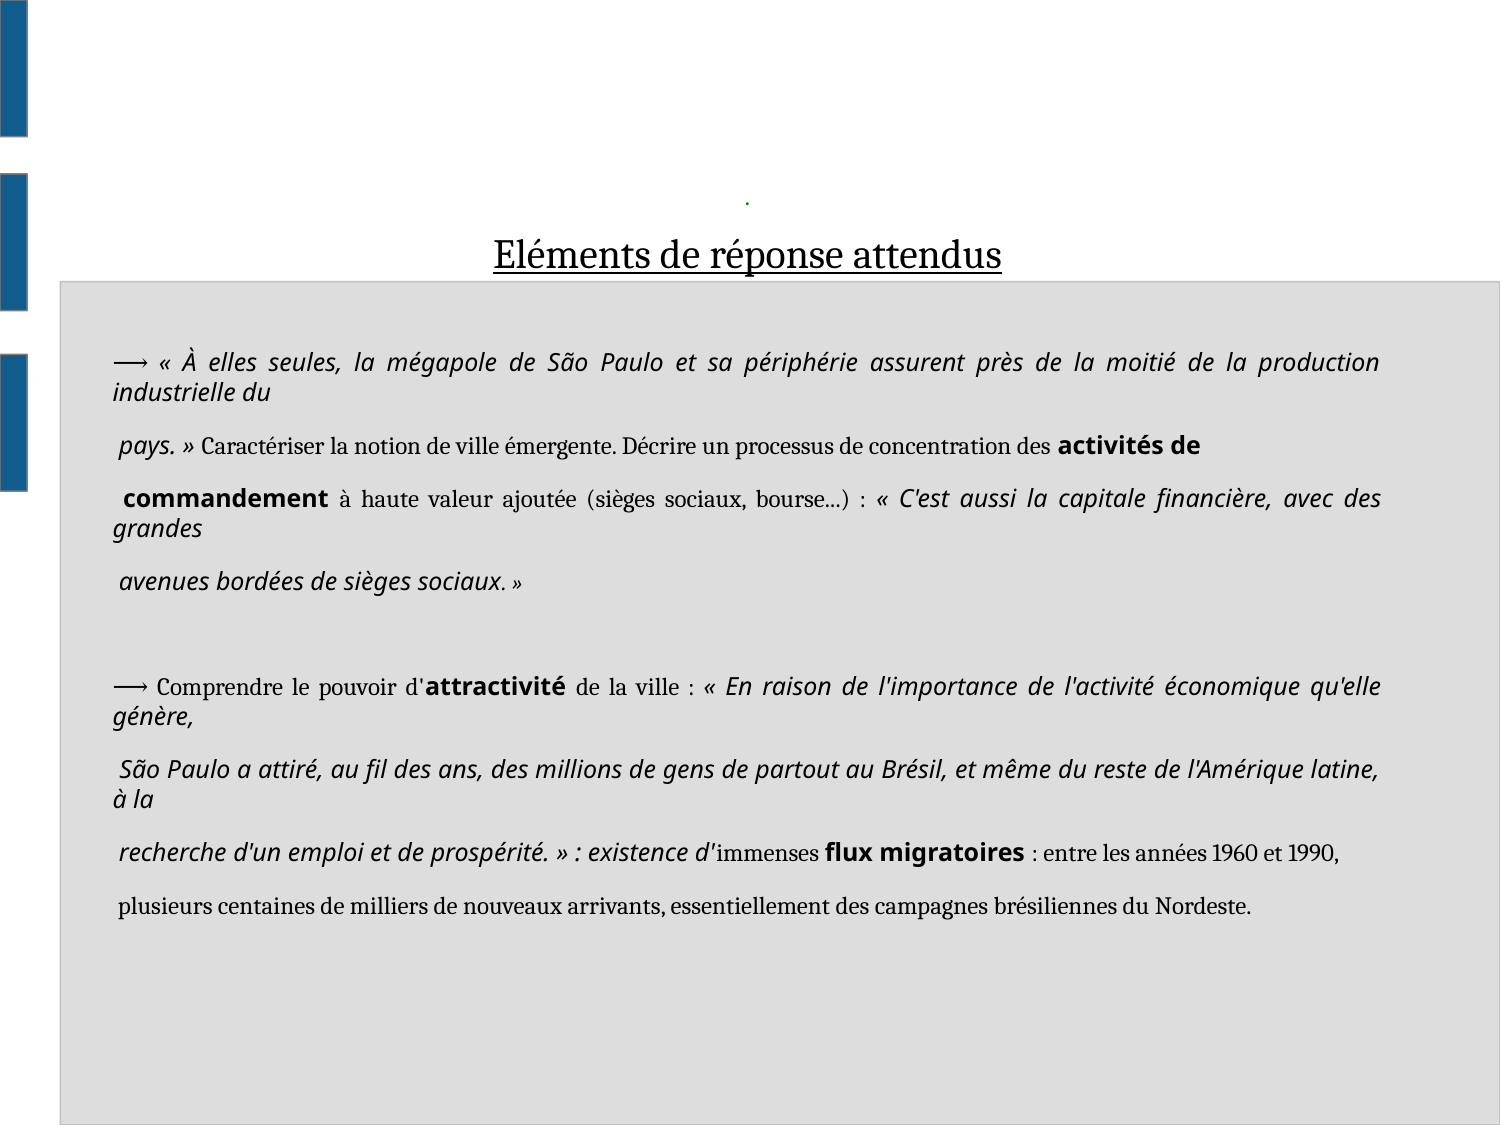

.
Eléments de réponse attendus
⟶ « À elles seules, la mégapole de São Paulo et sa périphérie assurent près de la moitié de la production industrielle du
 pays. » Caractériser la notion de ville émergente. Décrire un processus de concentration des activités de
 commandement à haute valeur ajoutée (sièges sociaux, bourse...) : « C'est aussi la capitale financière, avec des grandes
 avenues bordées de sièges sociaux. »
⟶ Comprendre le pouvoir d'attractivité de la ville : « En raison de l'importance de l'activité économique qu'elle génère,
 São Paulo a attiré, au fil des ans, des millions de gens de partout au Brésil, et même du reste de l'Amérique latine, à la
 recherche d'un emploi et de prospérité. » : existence d'immenses flux migratoires : entre les années 1960 et 1990,
 plusieurs centaines de milliers de nouveaux arrivants, essentiellement des campagnes brésiliennes du Nordeste.